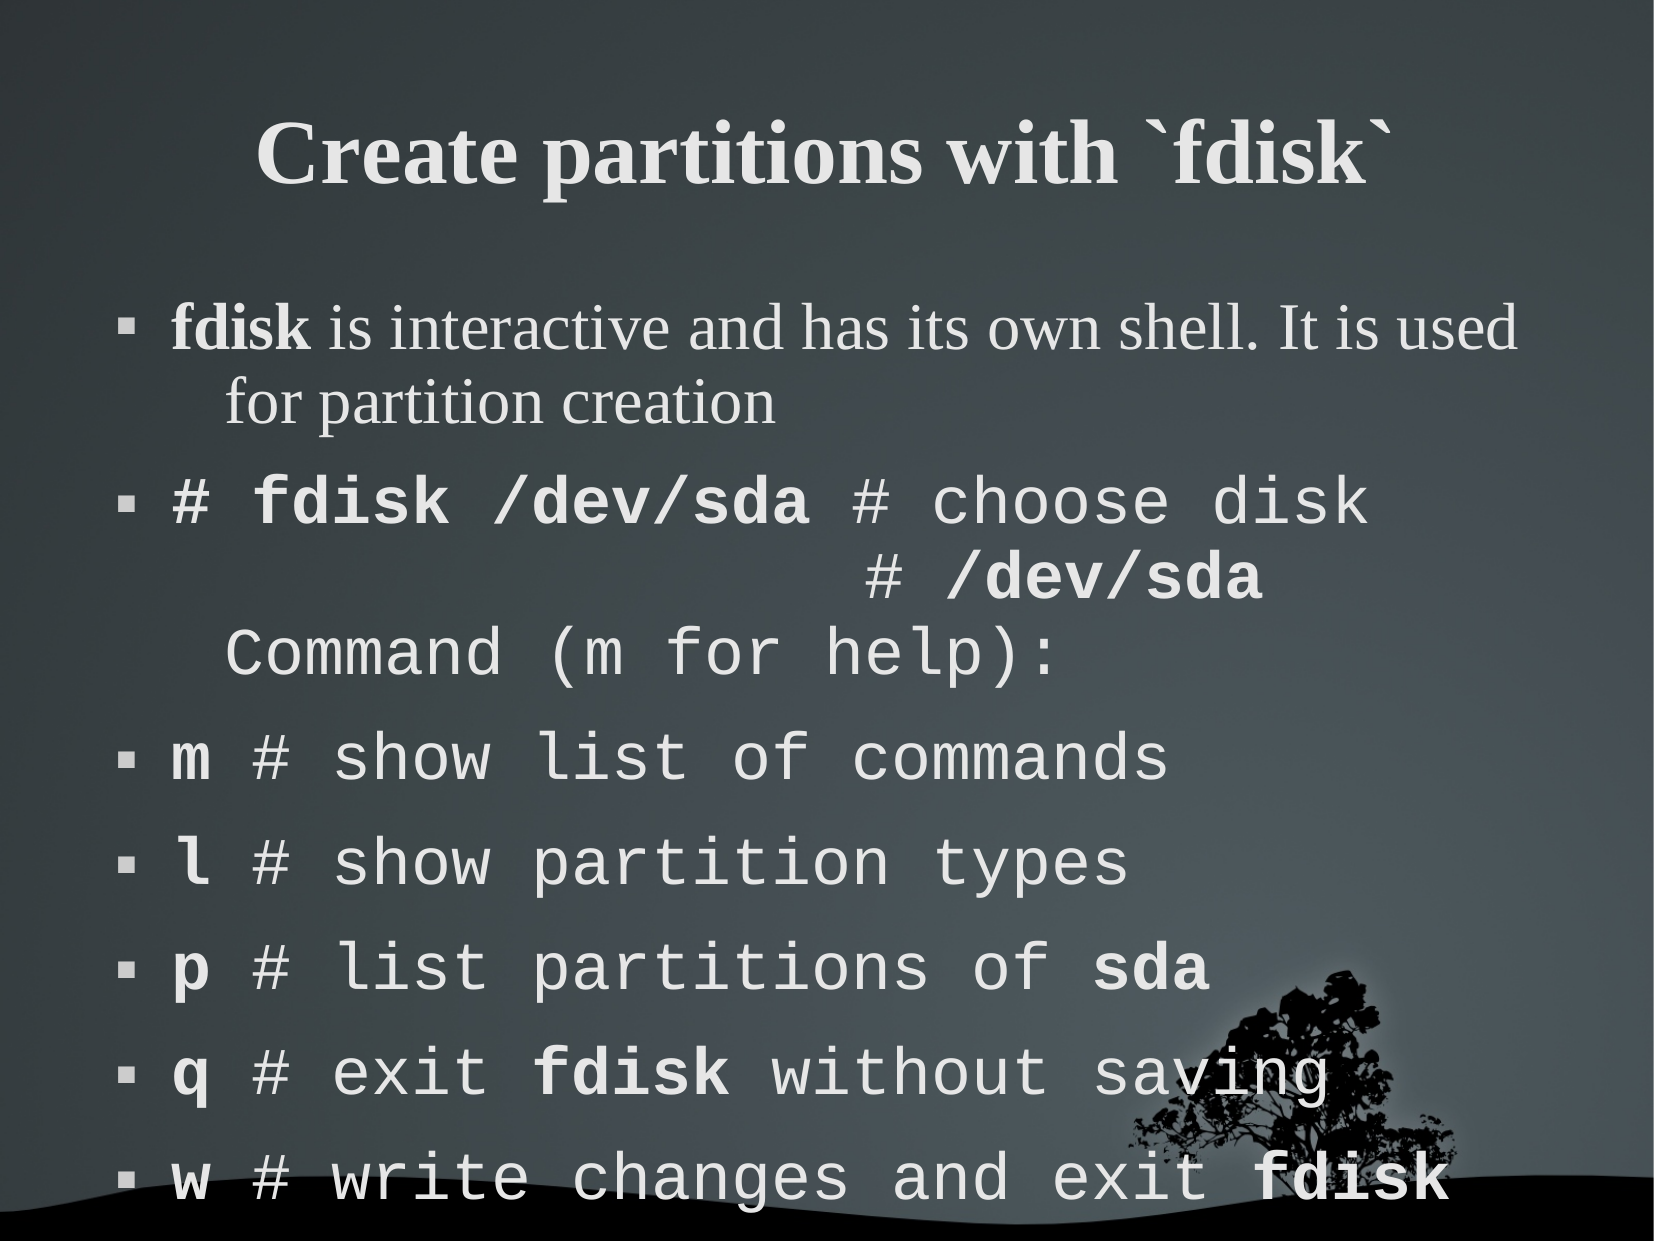

# Create partitions with `fdisk`
fdisk is interactive and has its own shell. It is used for partition creation
# fdisk /dev/sda # choose disk # /dev/sda Command (m for help):
m # show list of commands
l # show partition types
p # list partitions of sda
q # exit fdisk without saving
w # write changes and exit fdisk